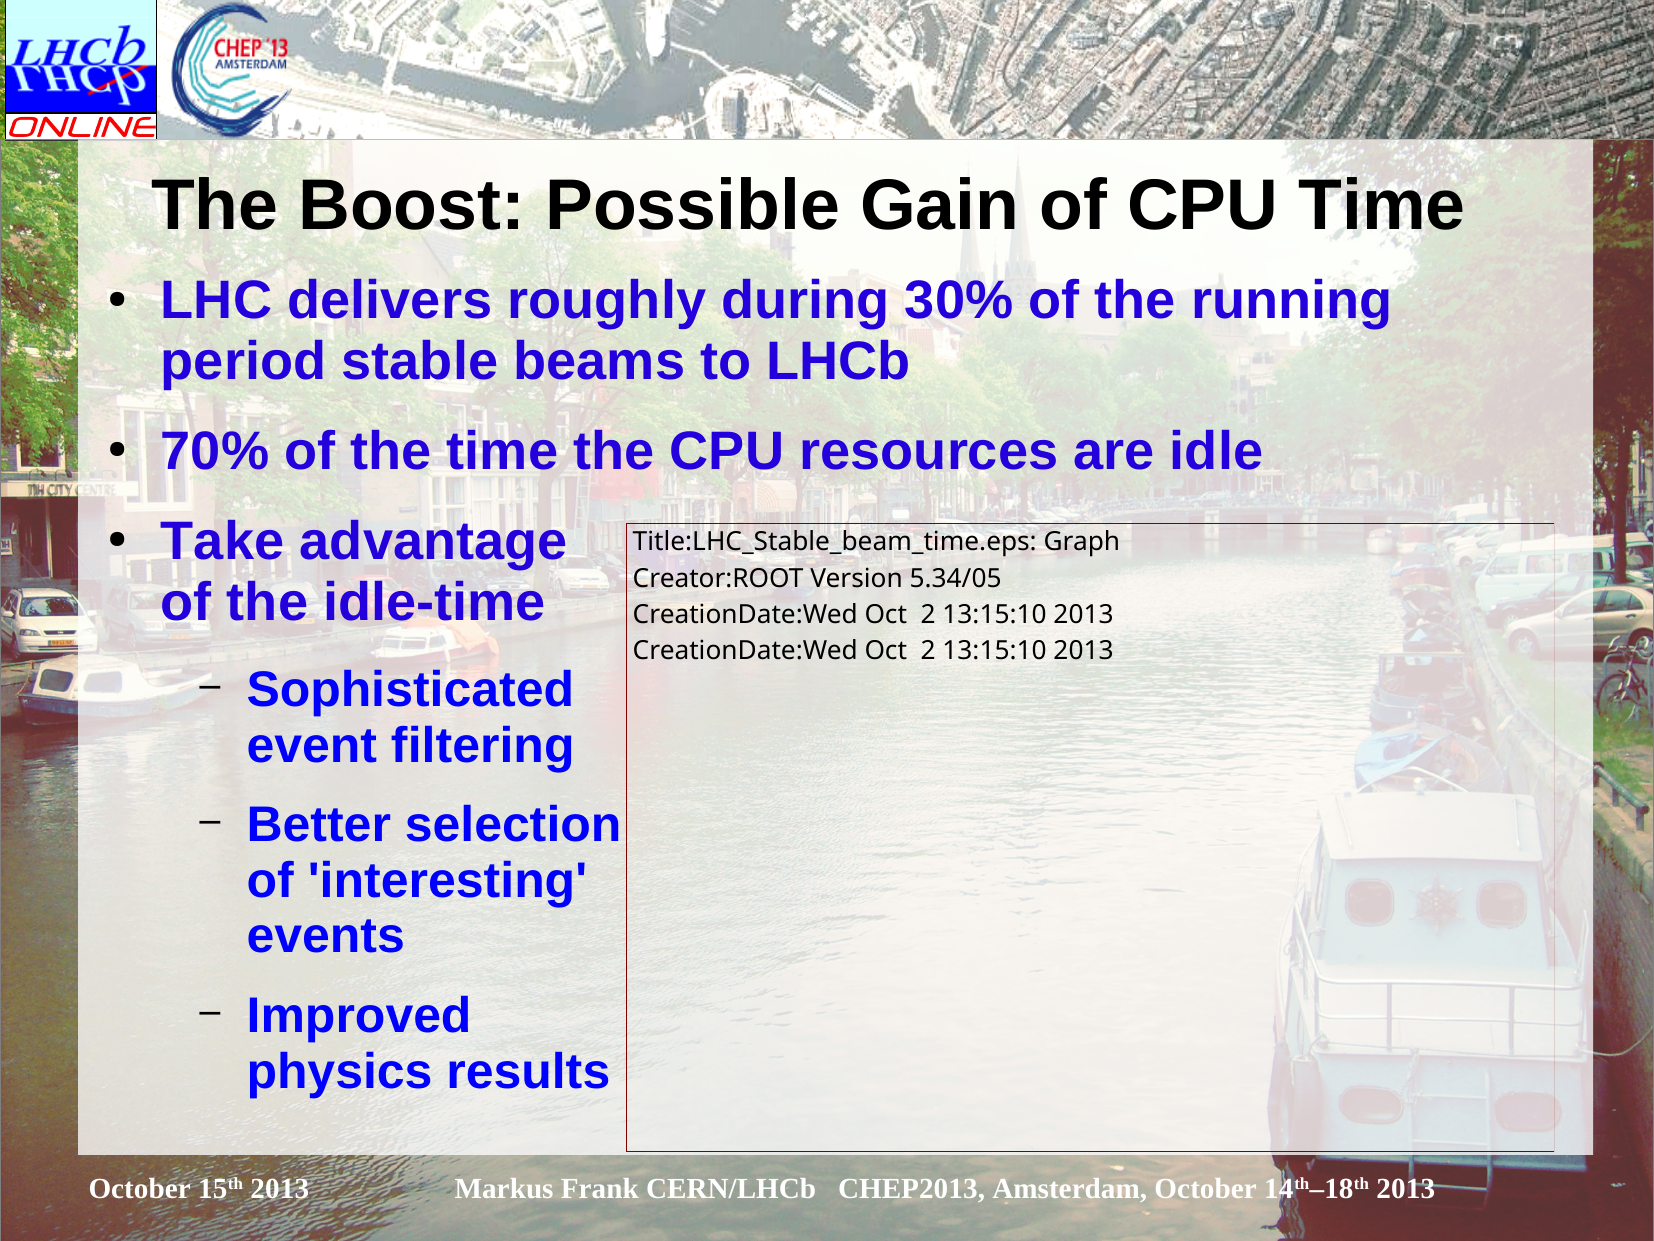

# The Boost: Possible Gain of CPU Time
LHC delivers roughly during 30% of the running period stable beams to LHCb
70% of the time the CPU resources are idle
Take advantage
of the idle-time
Sophisticated
event filtering
Better selection
of 'interesting'
events
Improved
physics results